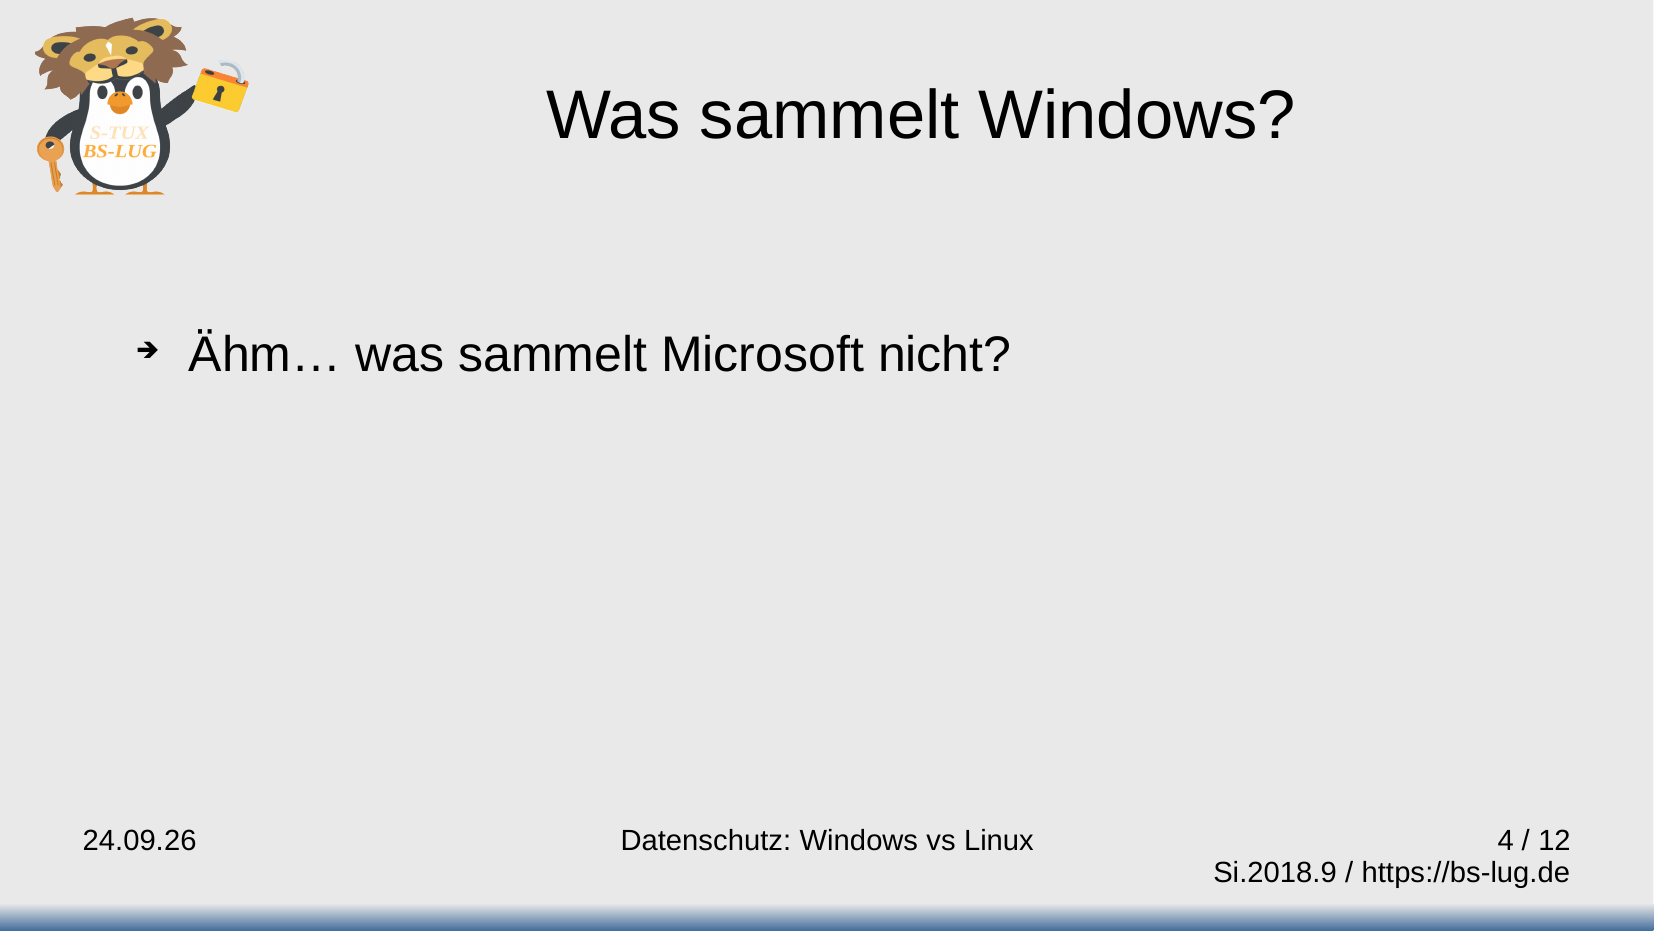

# Was sammelt Windows?
Ähm… was sammelt Microsoft nicht?
26.09.2018
Datenschutz: Windows vs Linux
4